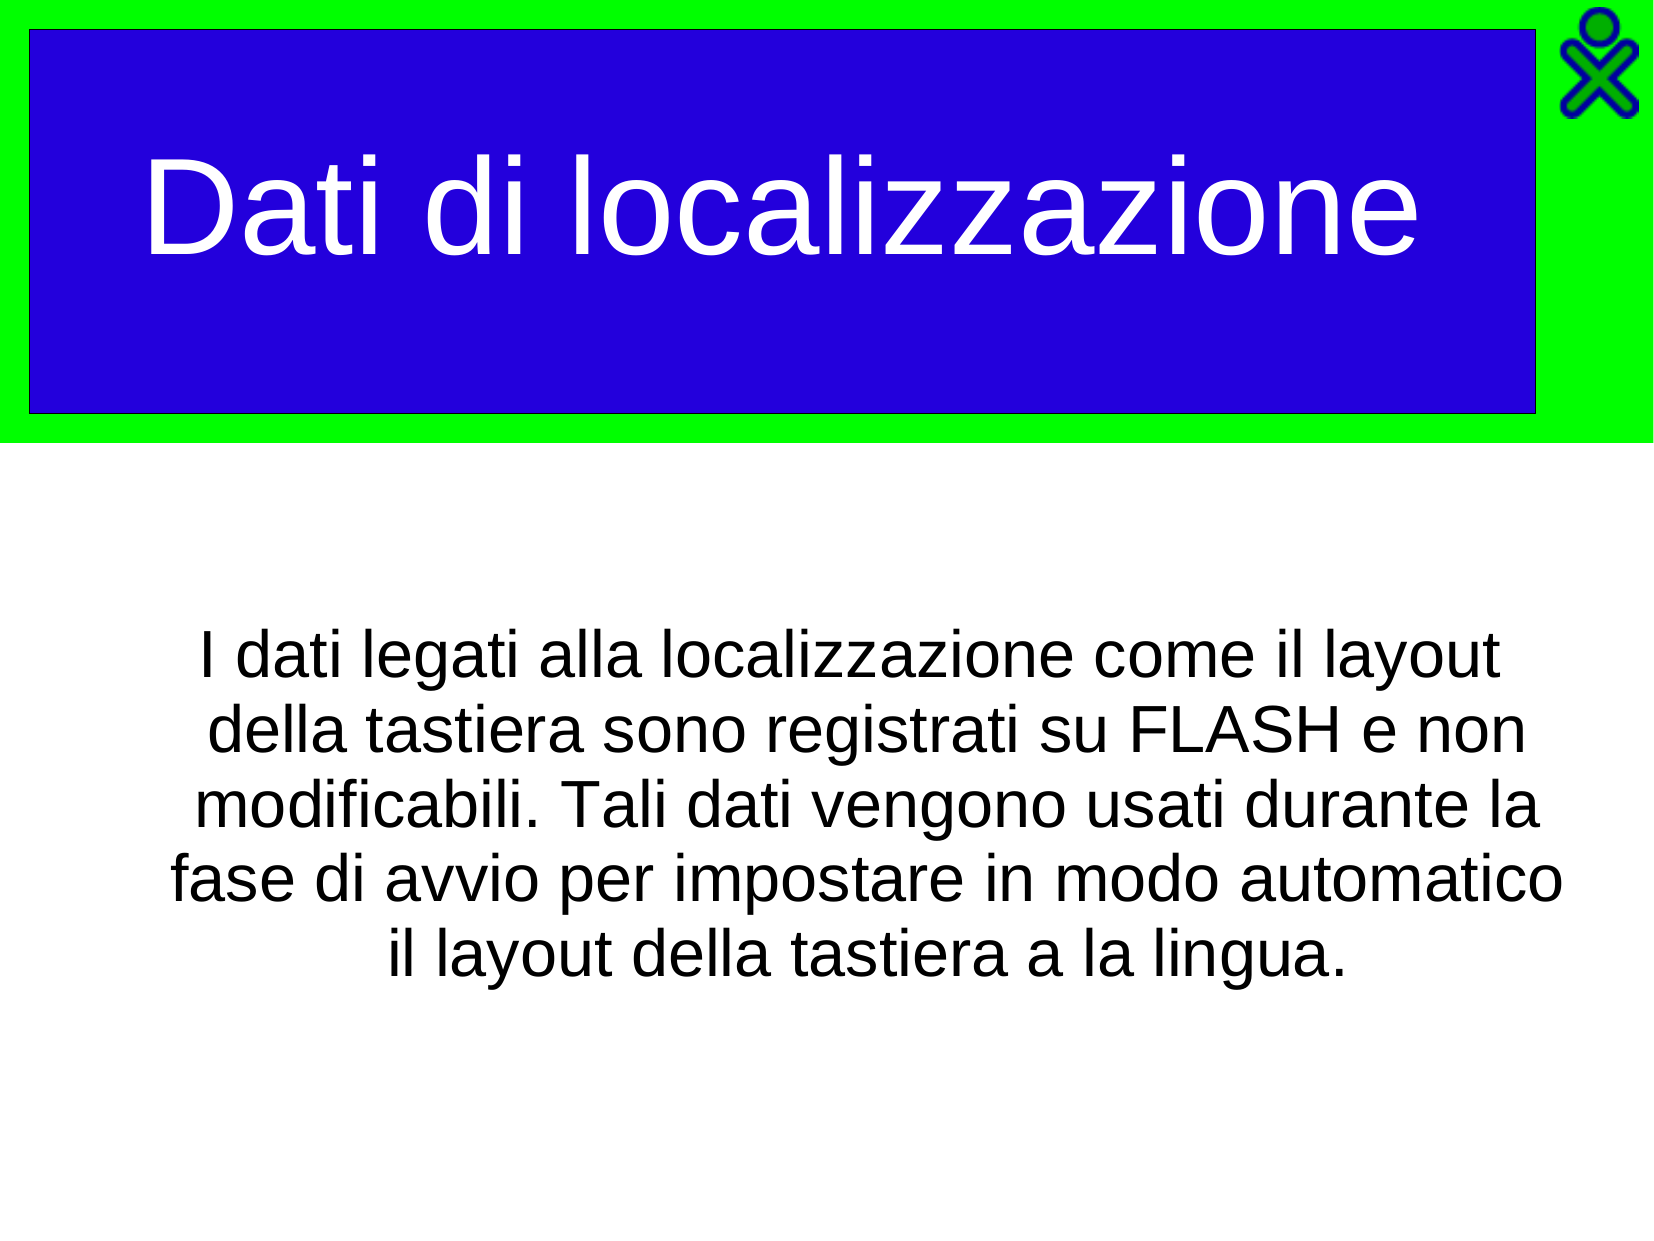

# Dati di localizzazione
I dati legati alla localizzazione come il layout della tastiera sono registrati su FLASH e non modificabili. Tali dati vengono usati durante la fase di avvio per impostare in modo automatico il layout della tastiera a la lingua.